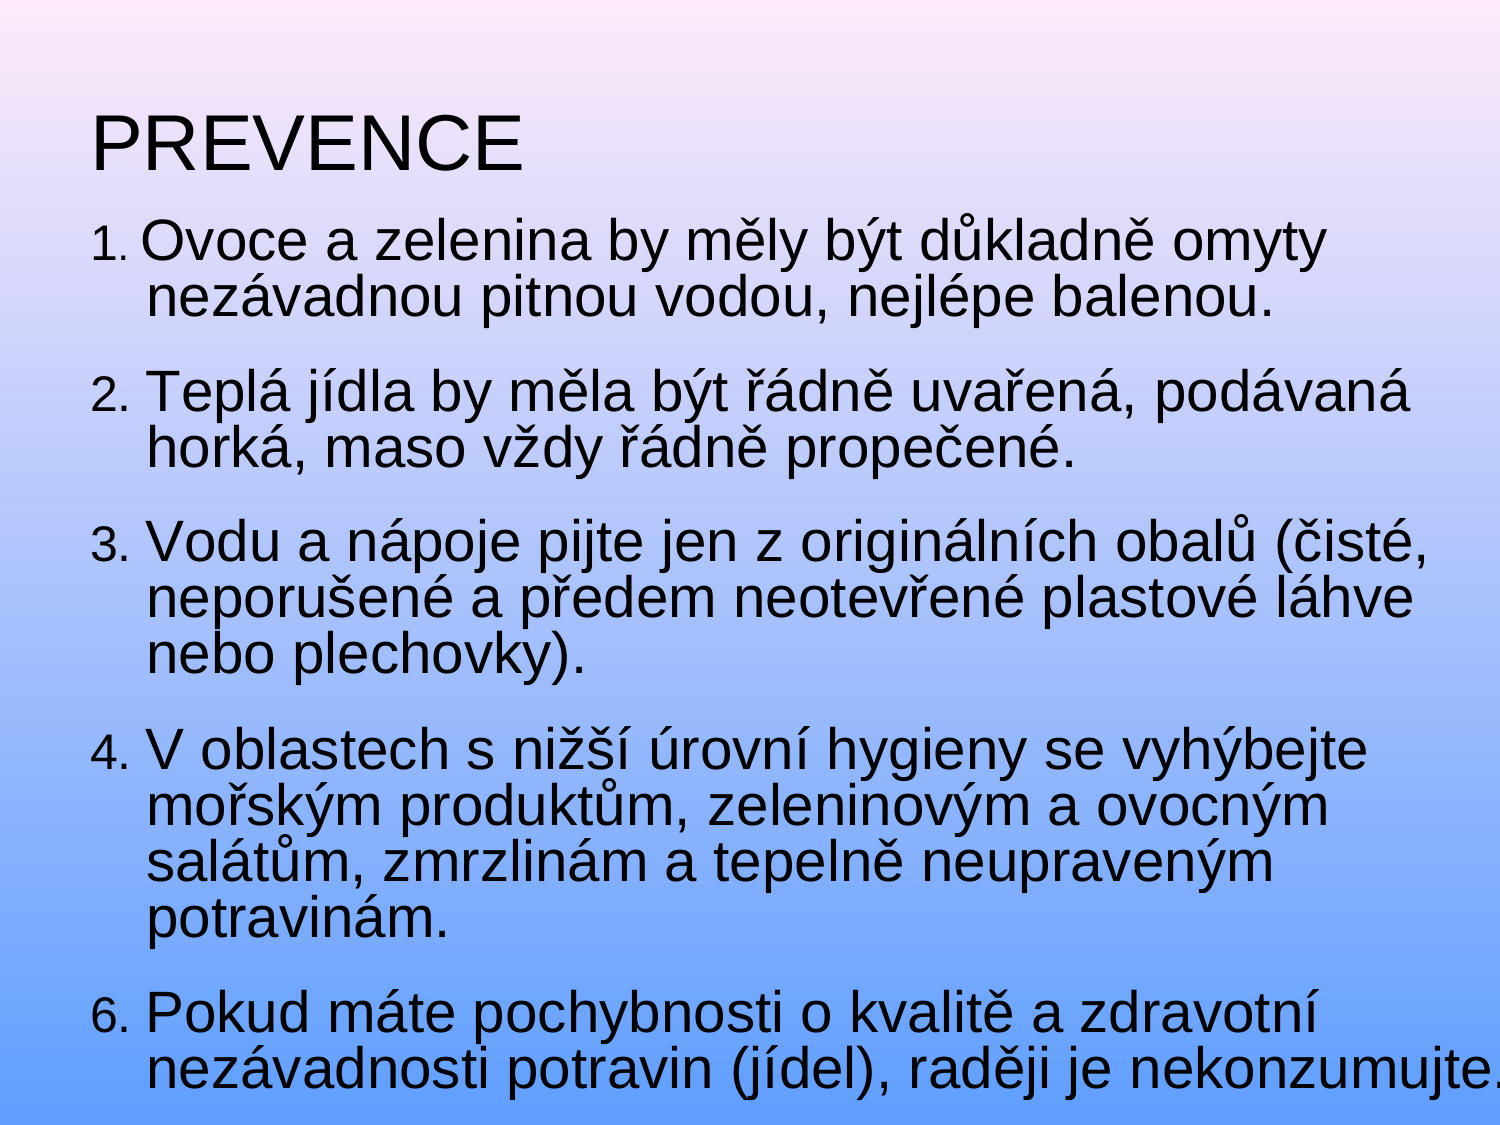

# PREVENCE
1. Ovoce a zelenina by měly být důkladně omyty nezávadnou pitnou vodou, nejlépe balenou.
2. Teplá jídla by měla být řádně uvařená, podávaná horká, maso vždy řádně propečené.
3. Vodu a nápoje pijte jen z originálních obalů (čisté, neporušené a předem neotevřené plastové láhve nebo plechovky).
4. V oblastech s nižší úrovní hygieny se vyhýbejte mořským produktům, zeleninovým a ovocným salátům, zmrzlinám a tepelně neupraveným potravinám.
6. Pokud máte pochybnosti o kvalitě a zdravotní nezávadnosti potravin (jídel), raději je nekonzumujte.